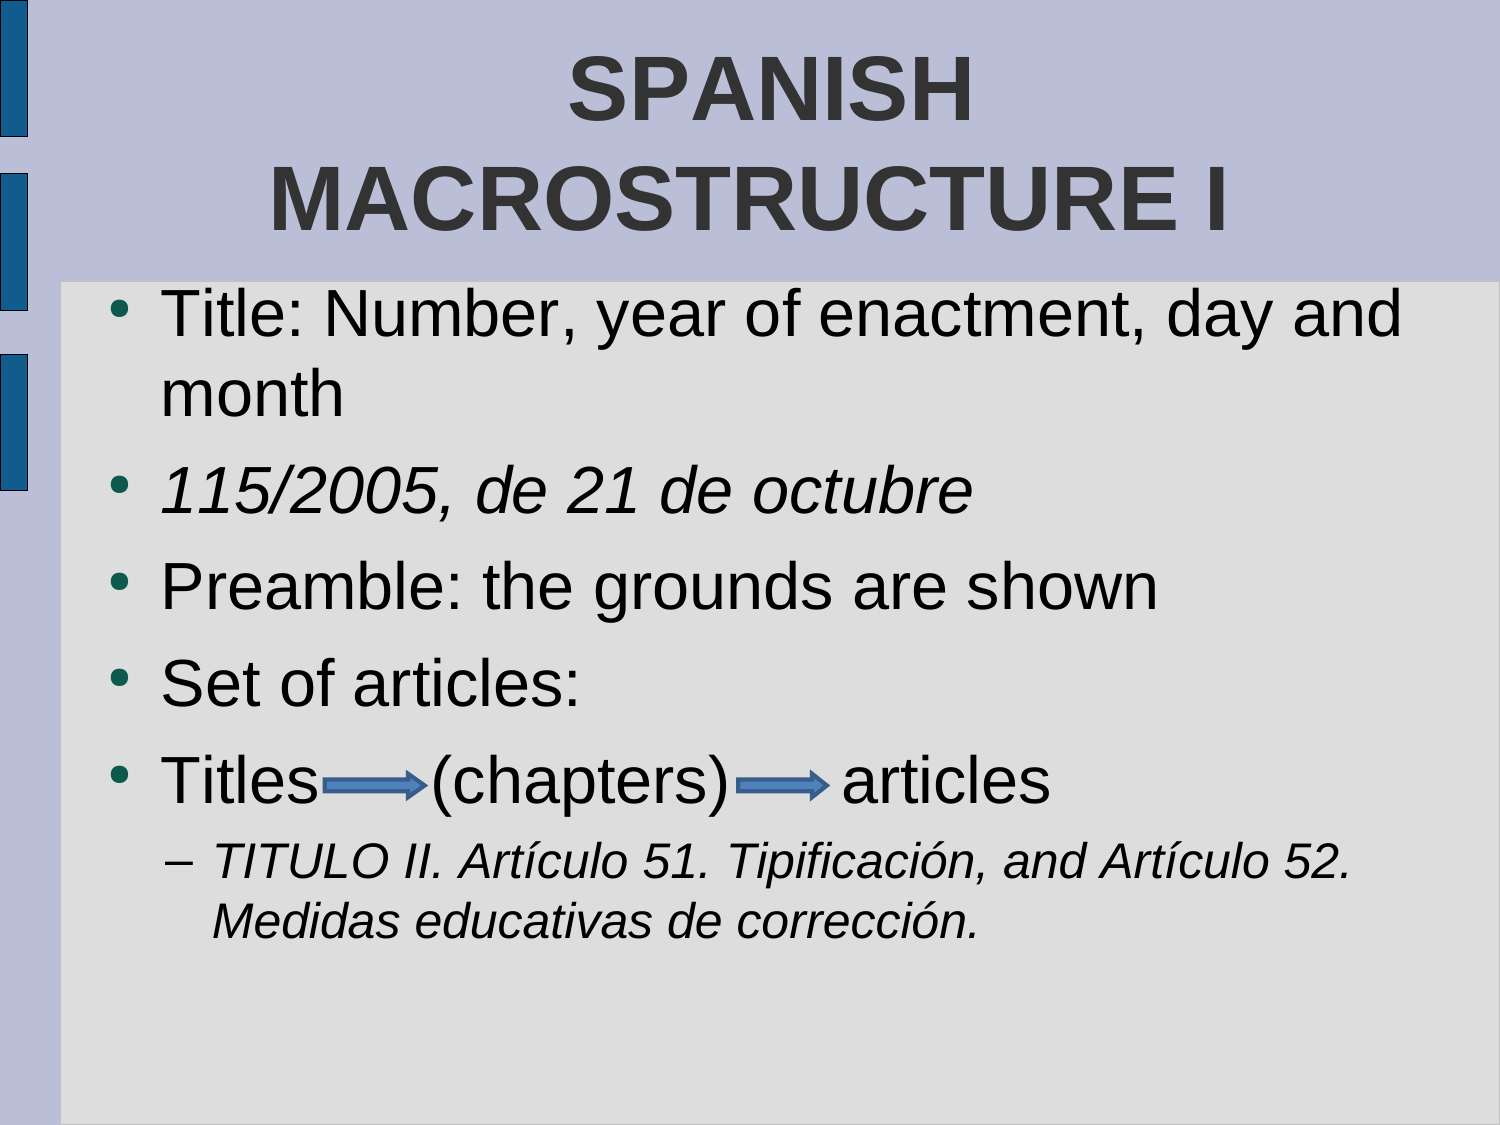

# SPANISH MACROSTRUCTURE I
Title: Number, year of enactment, day and month
115/2005, de 21 de octubre
Preamble: the grounds are shown
Set of articles:
Titles (chapters) articles
TITULO II. Artículo 51. Tipificación, and Artículo 52. Medidas educativas de corrección.